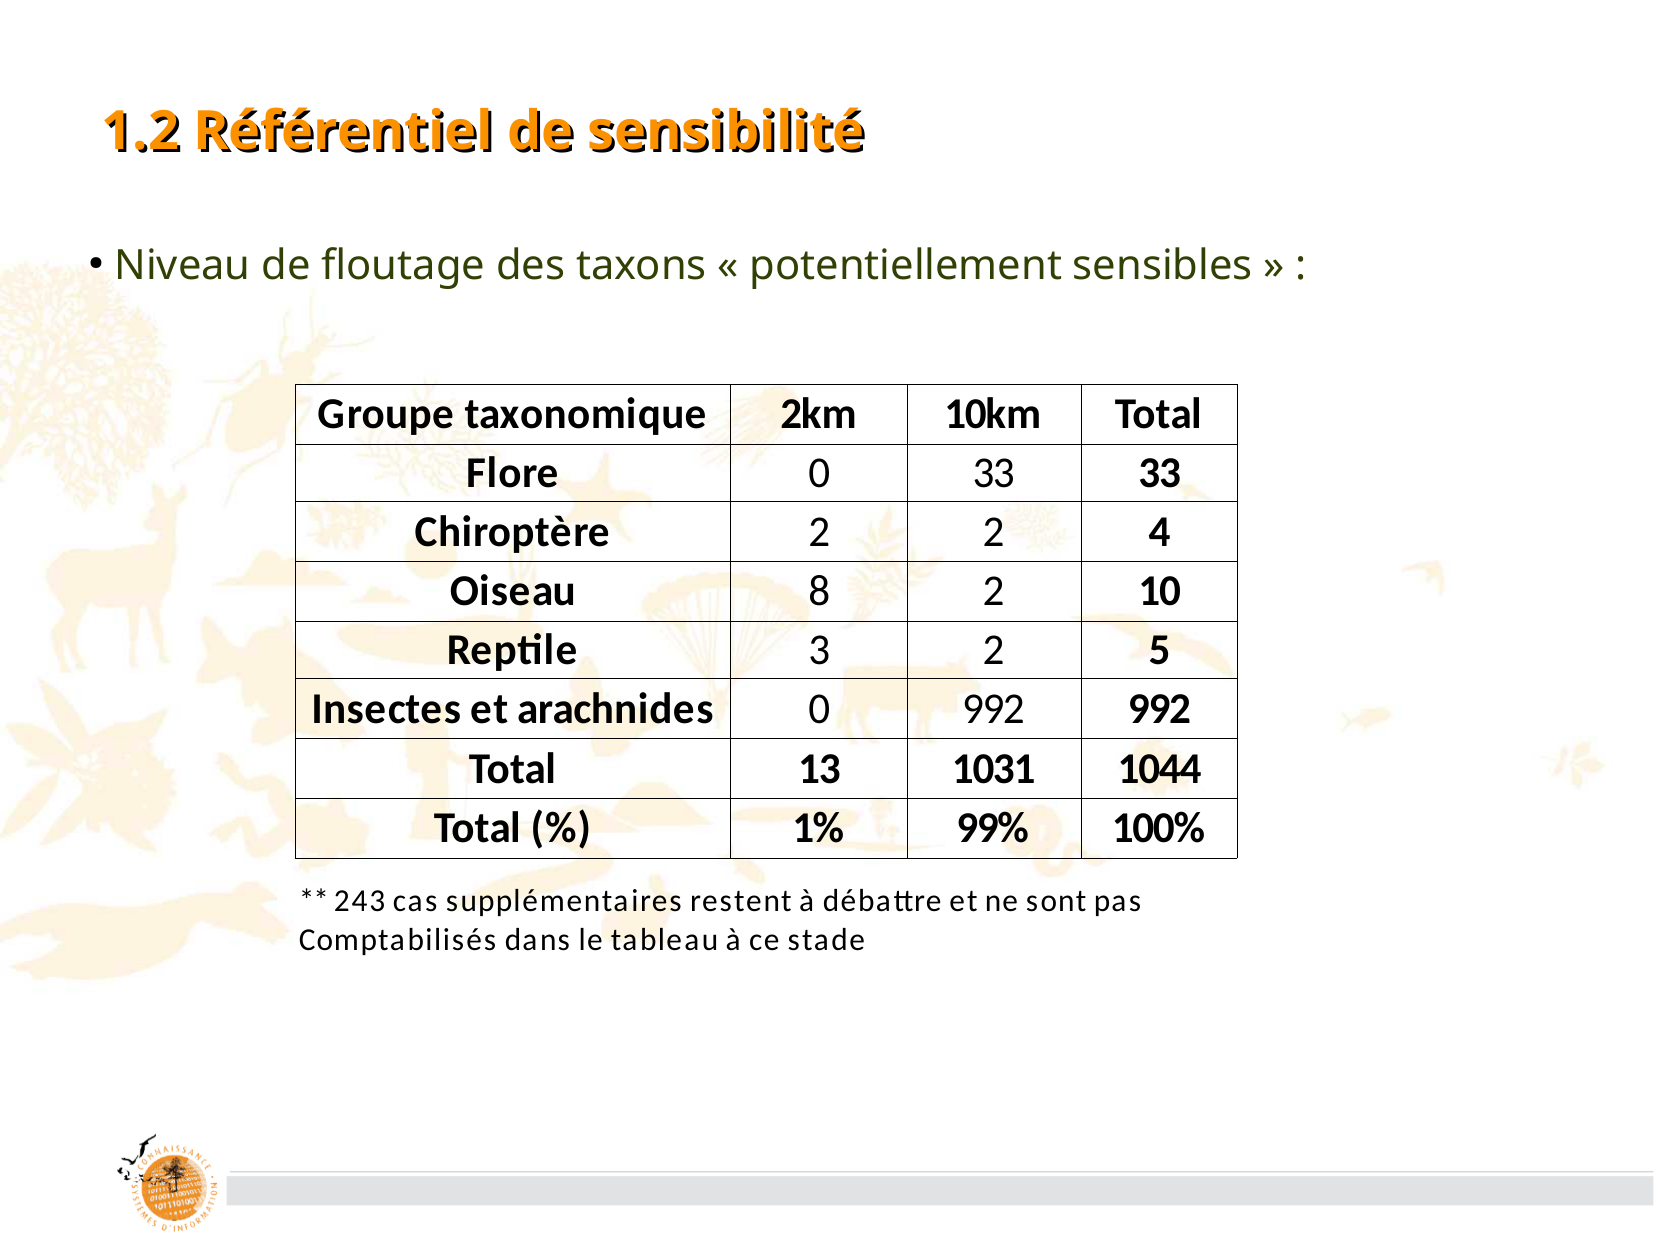

# 1.2 Référentiel de sensibilité
 Niveau de floutage des taxons « potentiellement sensibles » :
GT ERC - 06/02/2015
9